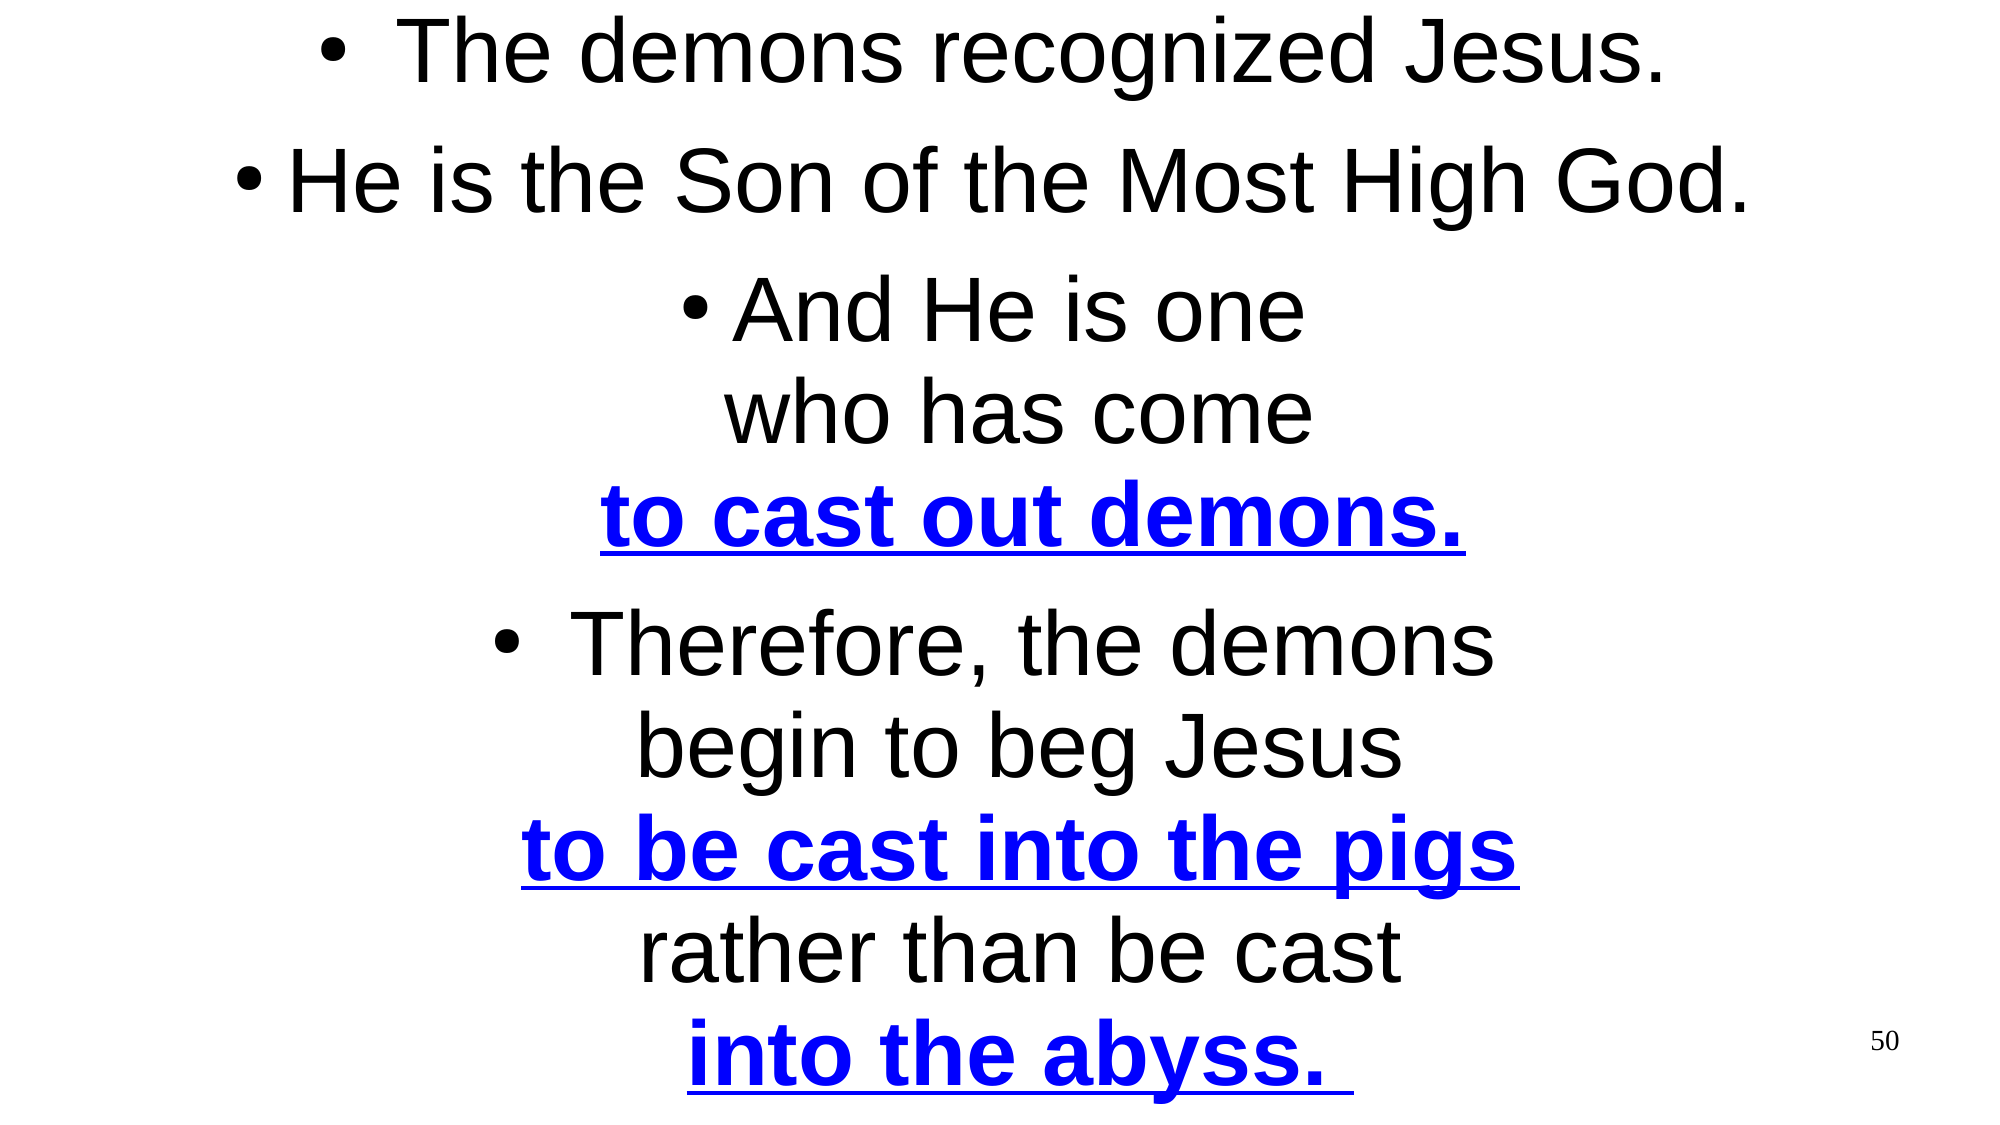

# The demons recognized Jesus.
He is the Son of the Most High God.
And He is one
who has come
to cast out demons.
 Therefore, the demons
begin to beg Jesus
to be cast into the pigs
rather than be cast
into the abyss.
50